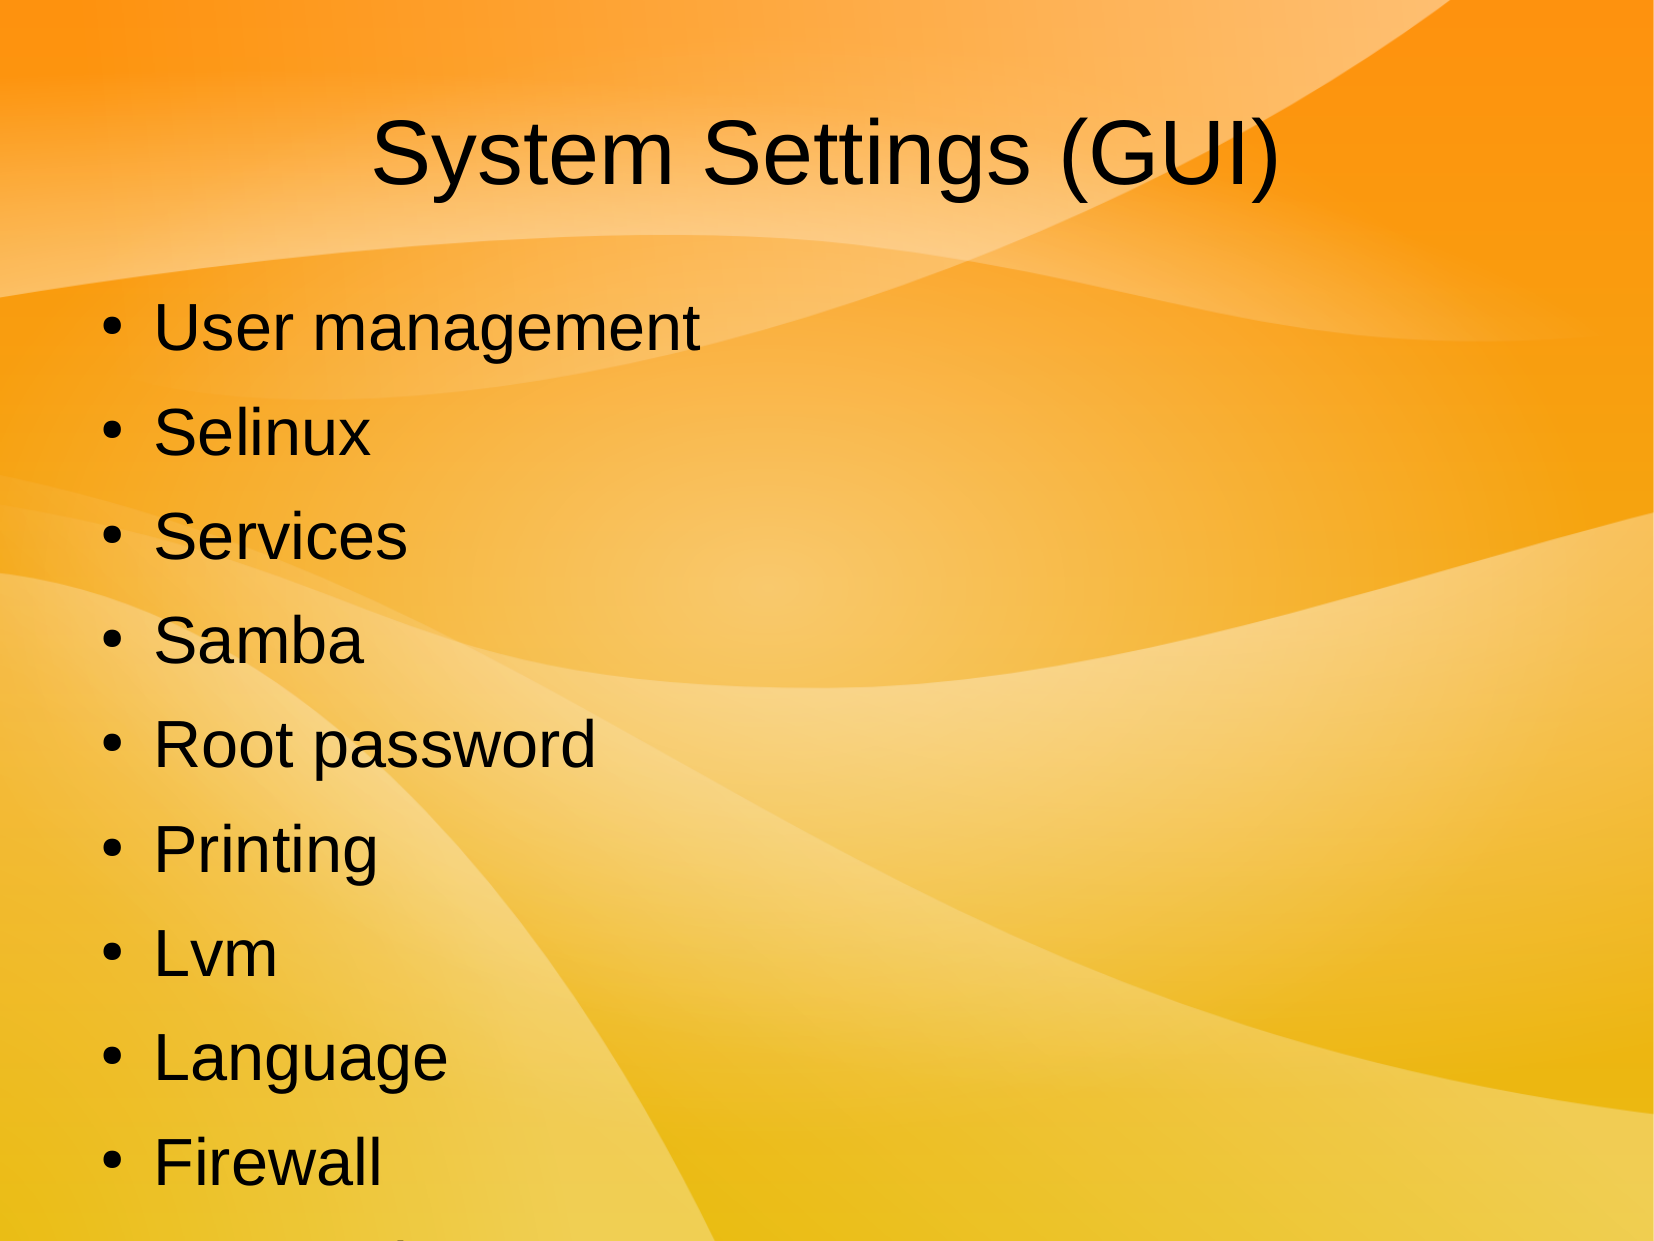

# System Settings (GUI)
User management
Selinux
Services
Samba
Root password
Printing
Lvm
Language
Firewall
Date & time
Boot loader
Authentication